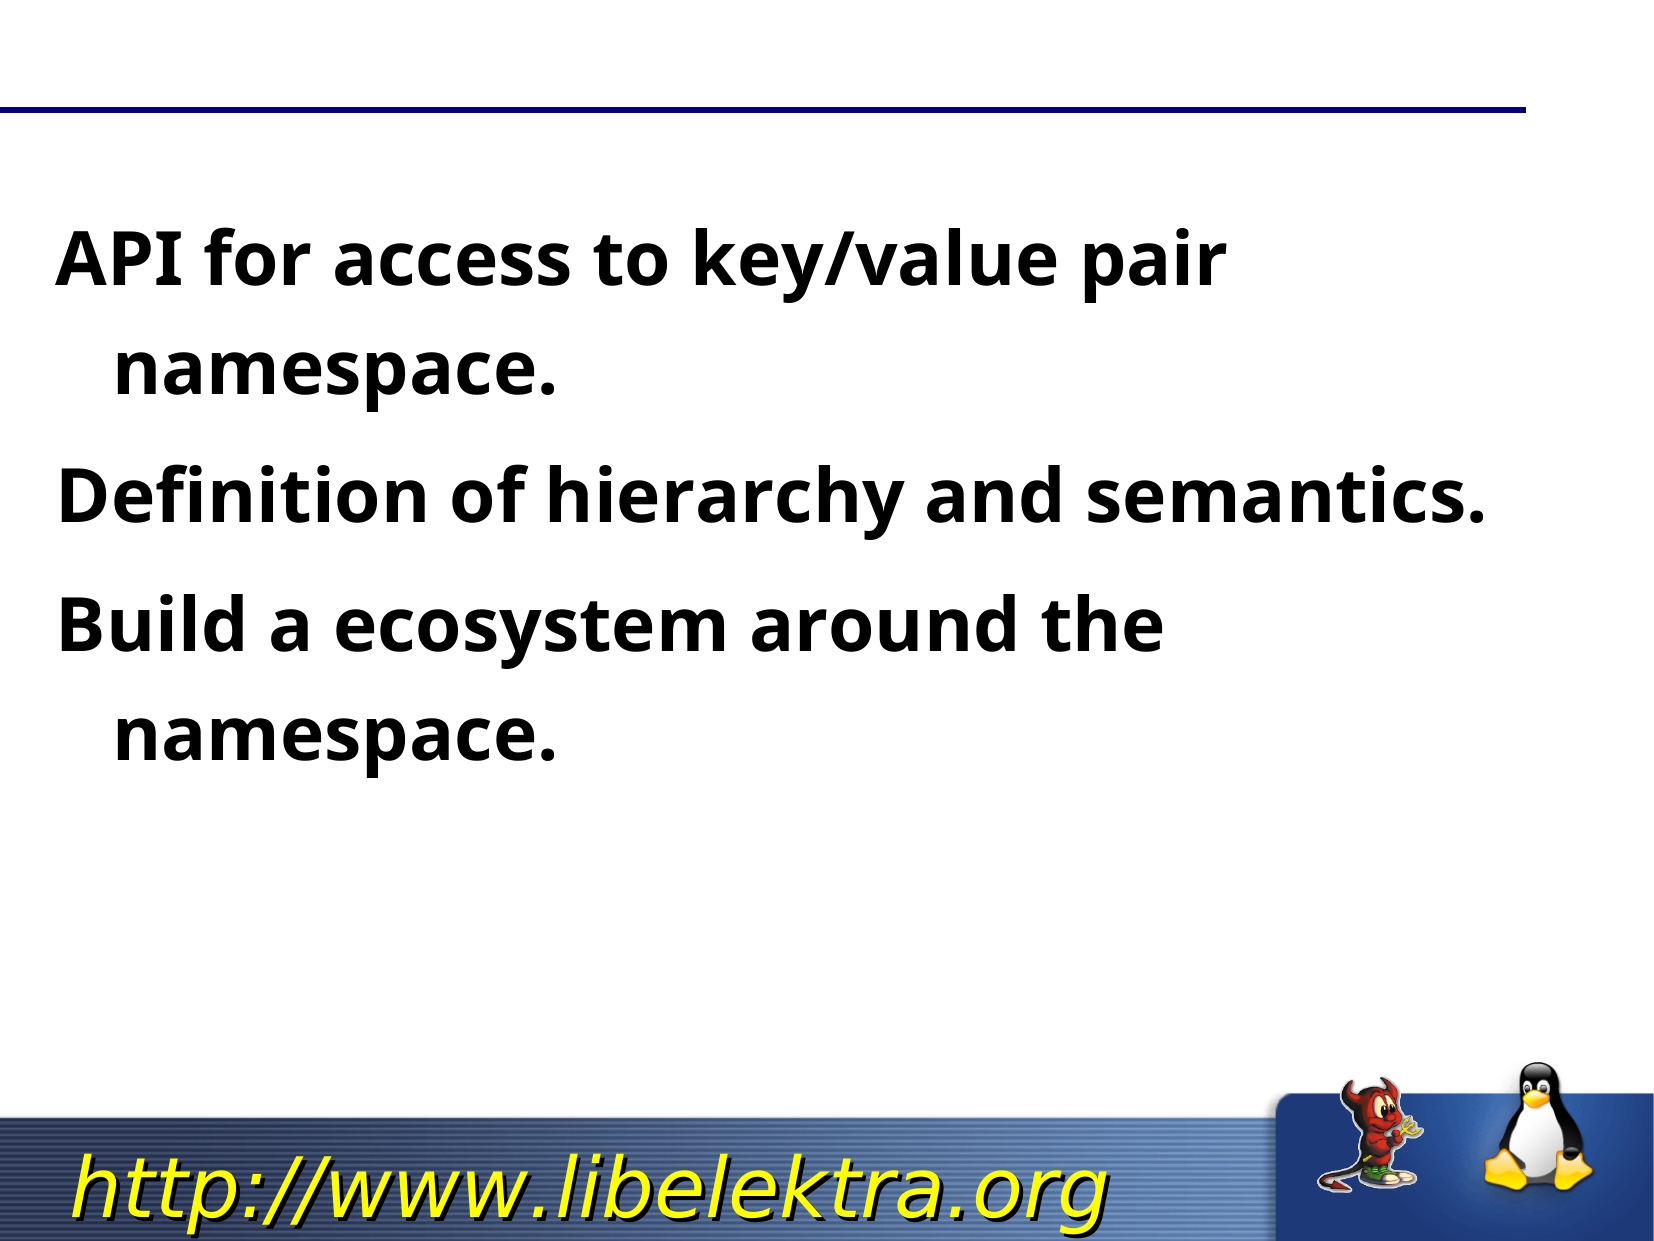

# API for access to key/value pair namespace.
Definition of hierarchy and semantics.
Build a ecosystem around the namespace.